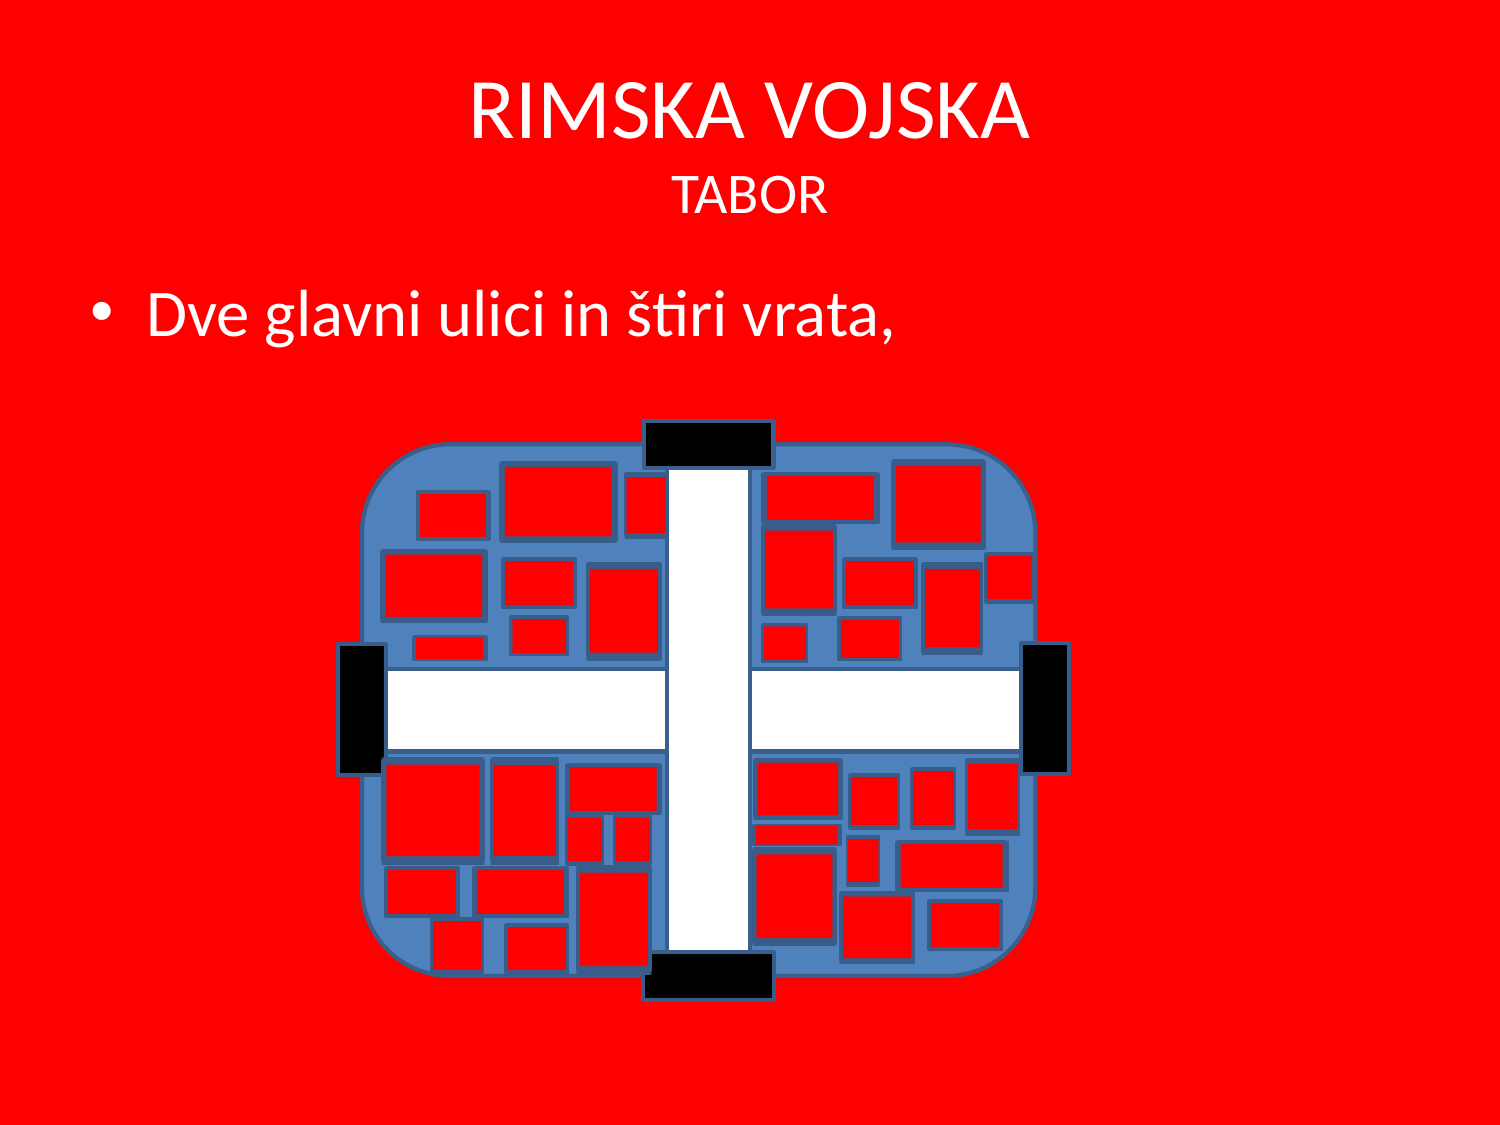

# RIMSKA VOJSKA TABOR
Dve glavni ulici in štiri vrata,